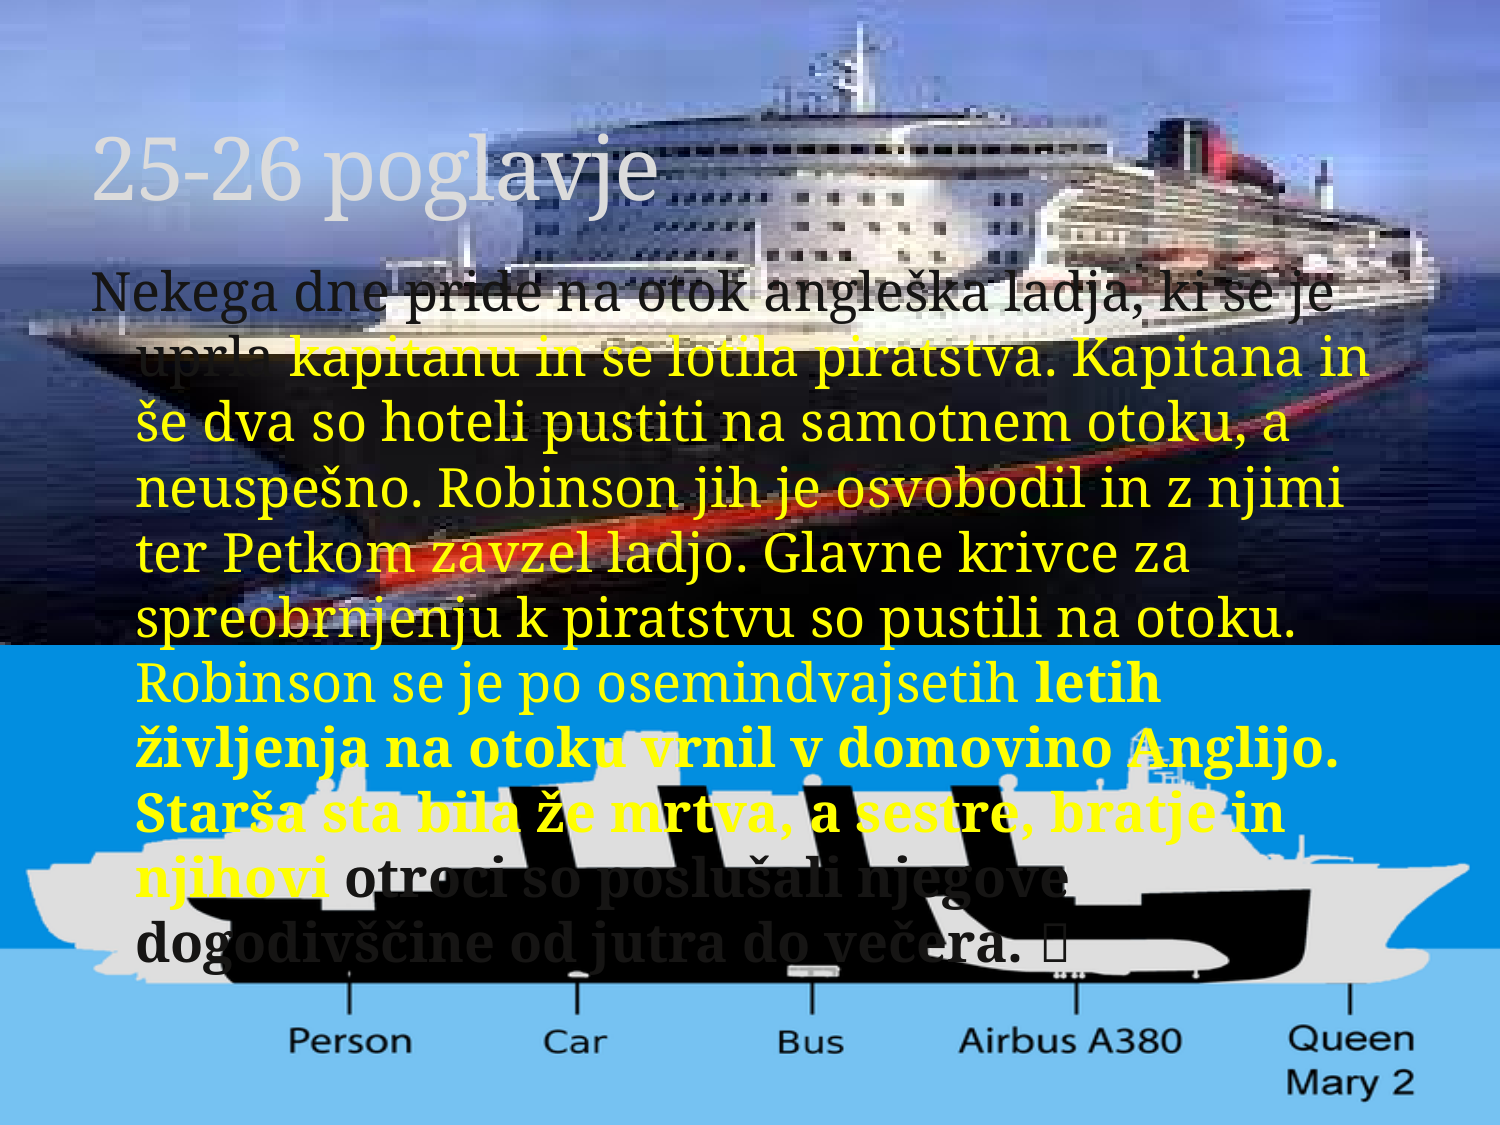

25-26 poglavje
# Nekega dne pride na otok angleška ladja, ki se je uprla kapitanu in se lotila piratstva. Kapitana in še dva so hoteli pustiti na samotnem otoku, a neuspešno. Robinson jih je osvobodil in z njimi ter Petkom zavzel ladjo. Glavne krivce za spreobrnjenju k piratstvu so pustili na otoku. Robinson se je po osemindvajsetih letih življenja na otoku vrnil v domovino Anglijo. Starša sta bila že mrtva, a sestre, bratje in njihovi otroci so poslušali njegove dogodivščine od jutra do večera. 